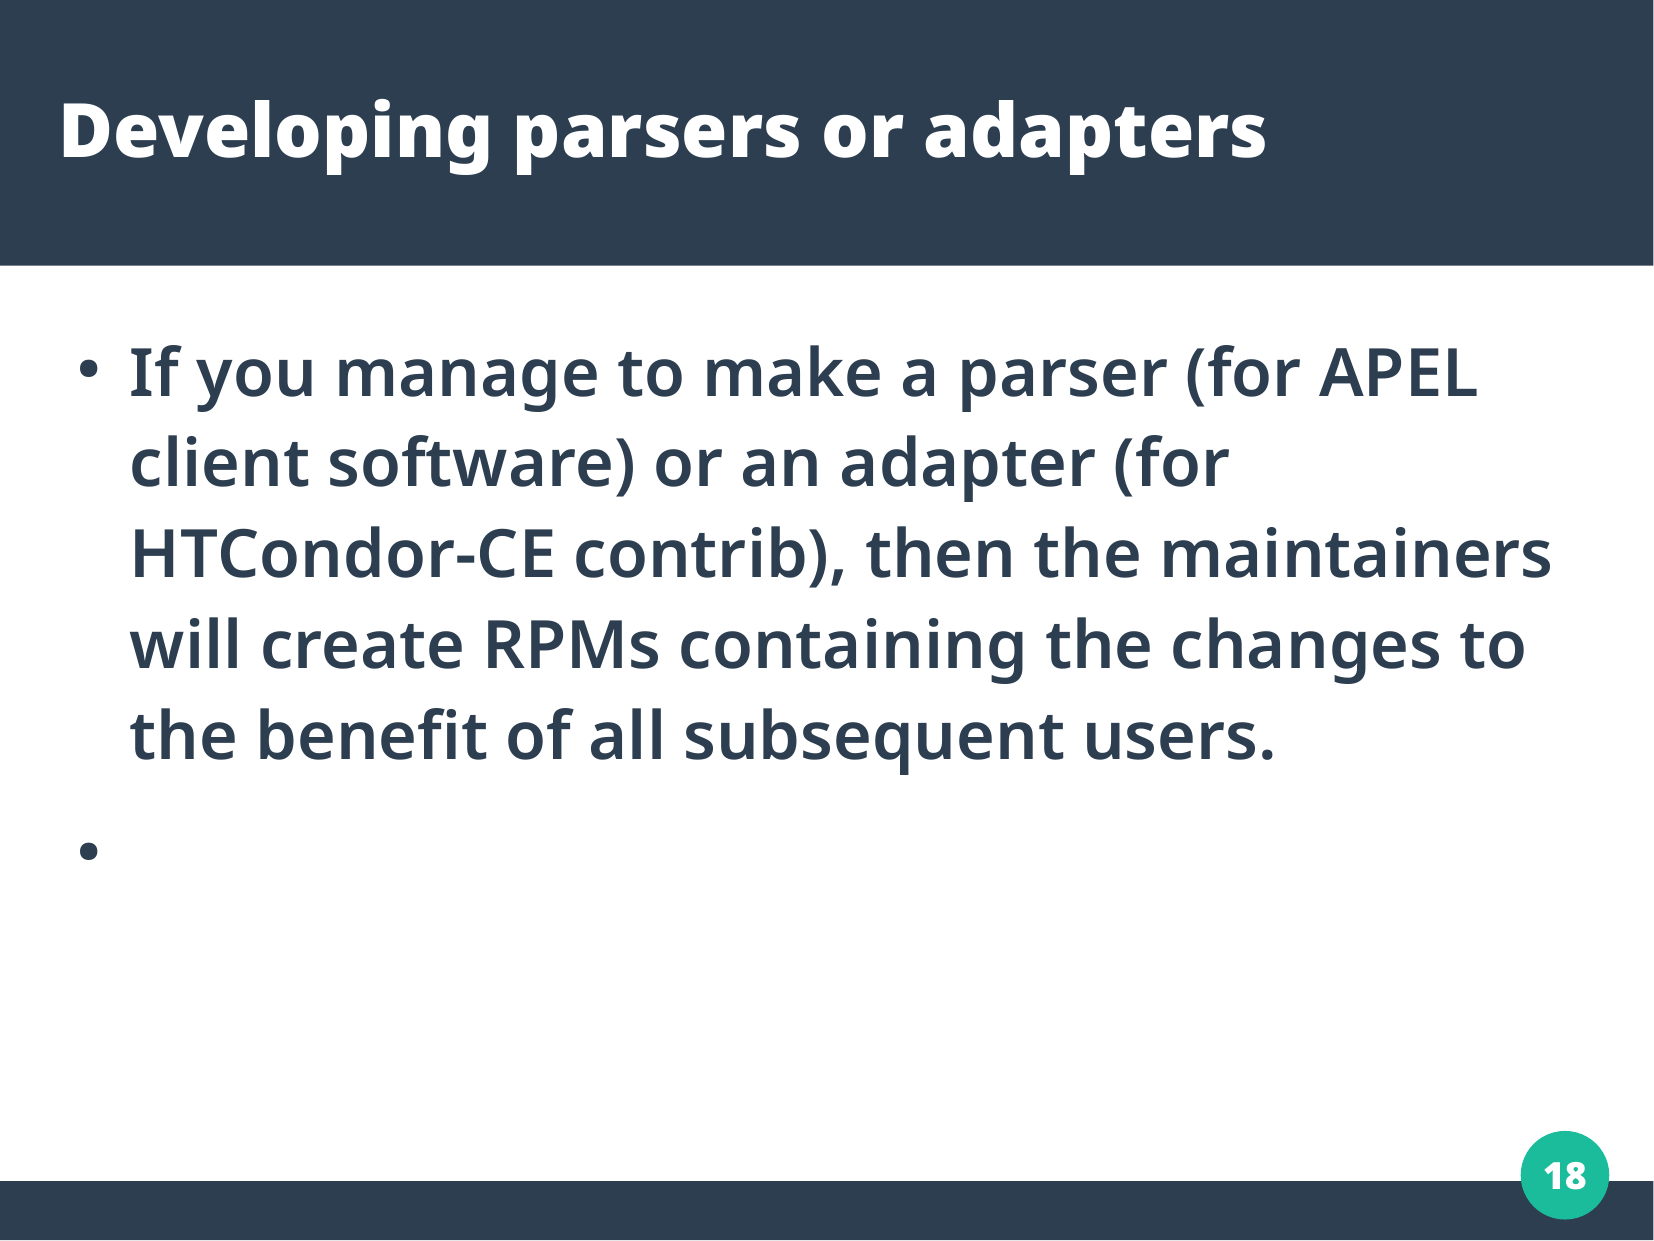

# Developing parsers or adapters
If you manage to make a parser (for APEL client software) or an adapter (for HTCondor-CE contrib), then the maintainers will create RPMs containing the changes to the benefit of all subsequent users.
18